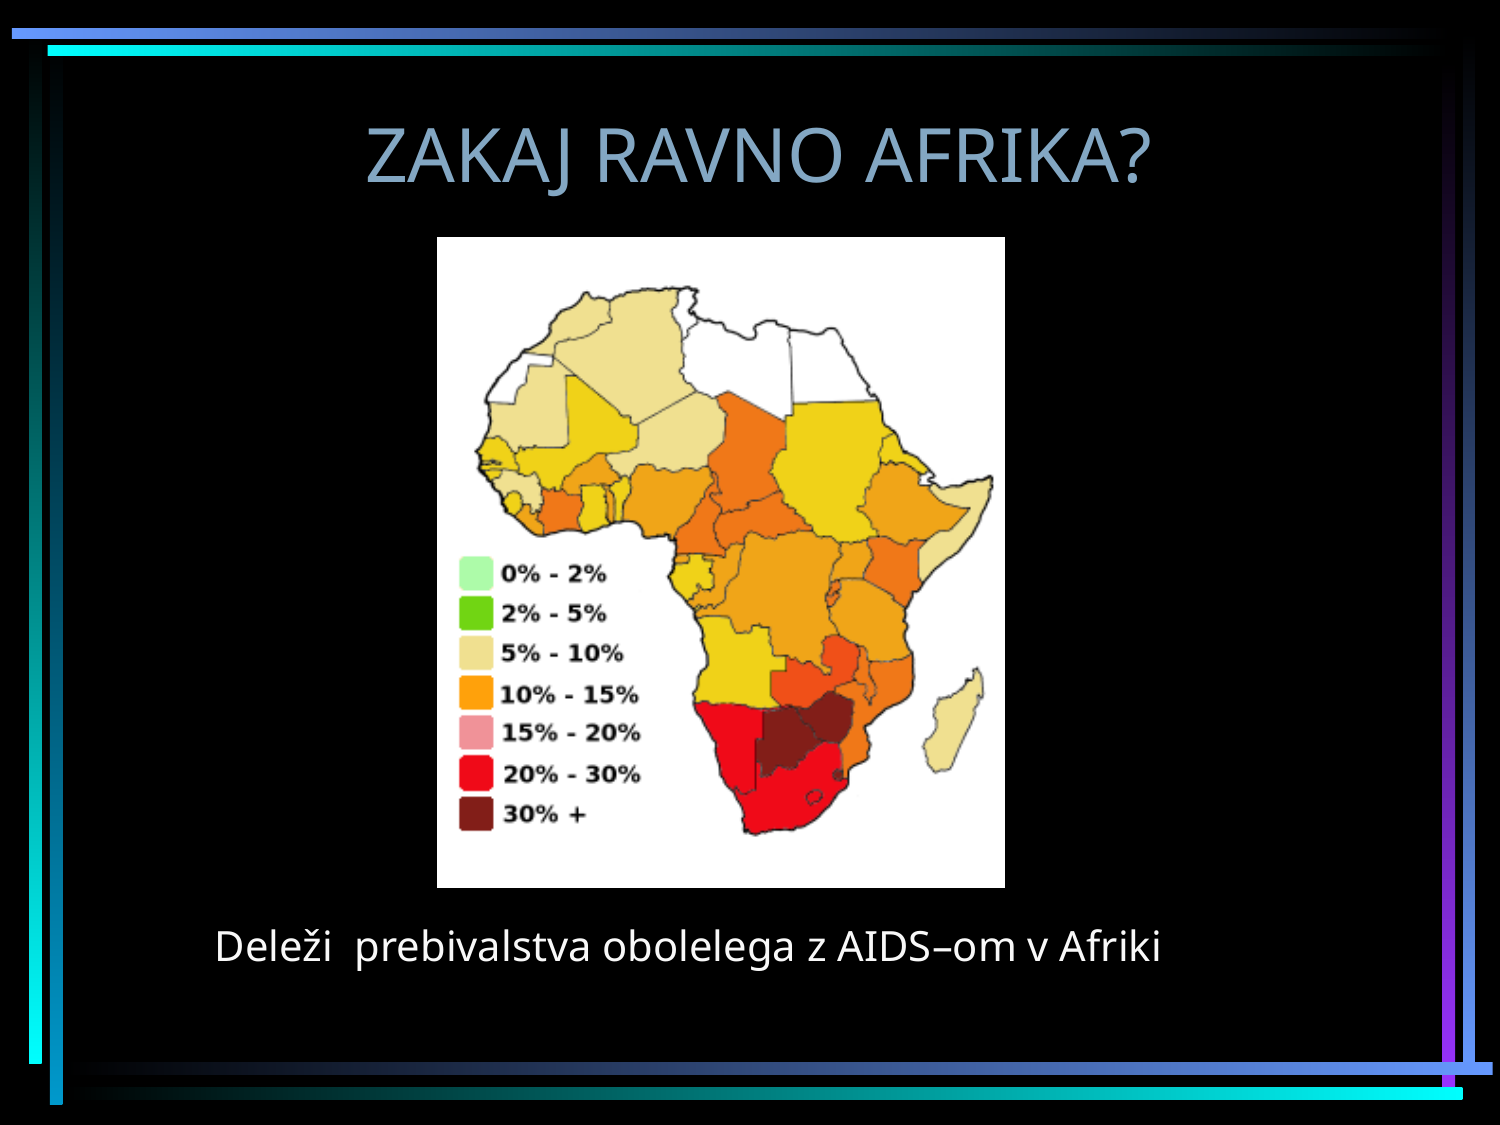

ZAKAJ RAVNO AFRIKA?
Deleži prebivalstva obolelega z AIDS–om v Afriki